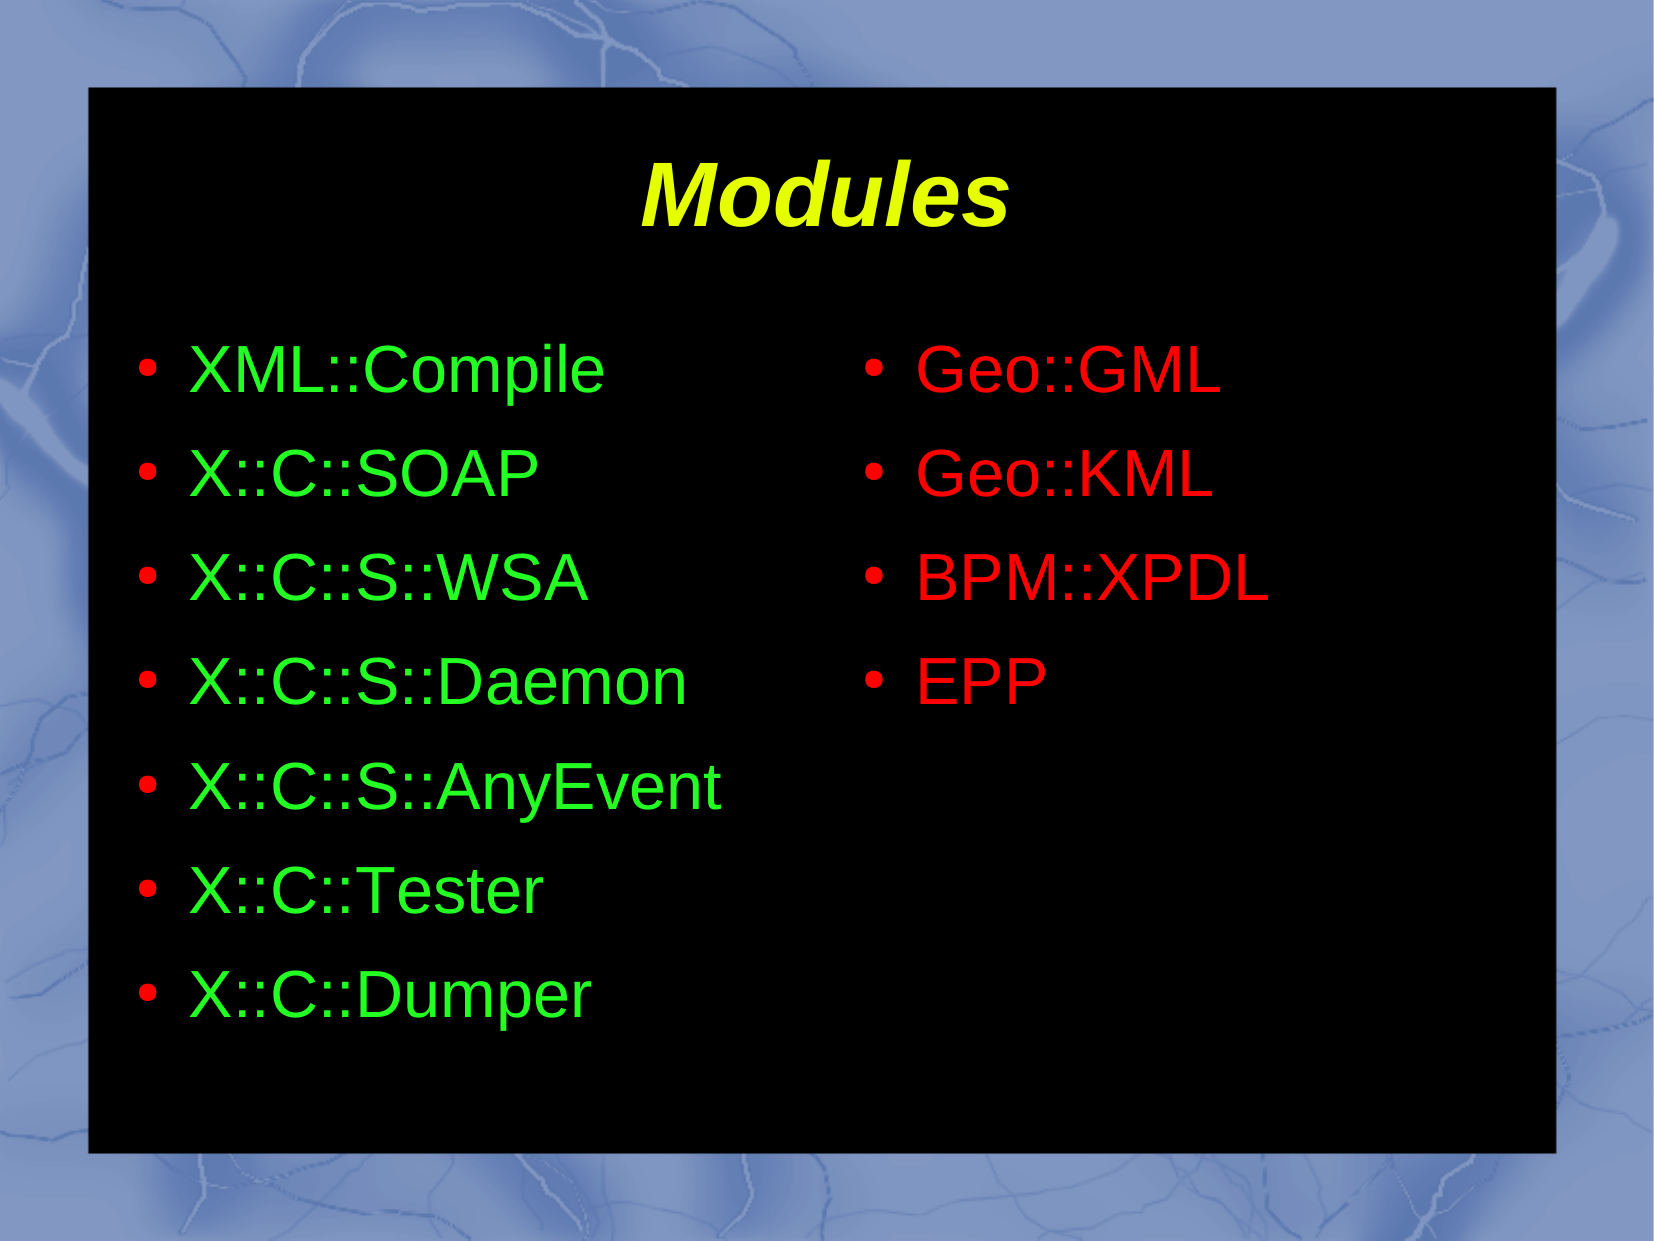

# Modules
XML::Compile
X::C::SOAP
X::C::S::WSA
X::C::S::Daemon
X::C::S::AnyEvent
X::C::Tester
X::C::Dumper
Geo::GML
Geo::KML
BPM::XPDL
EPP